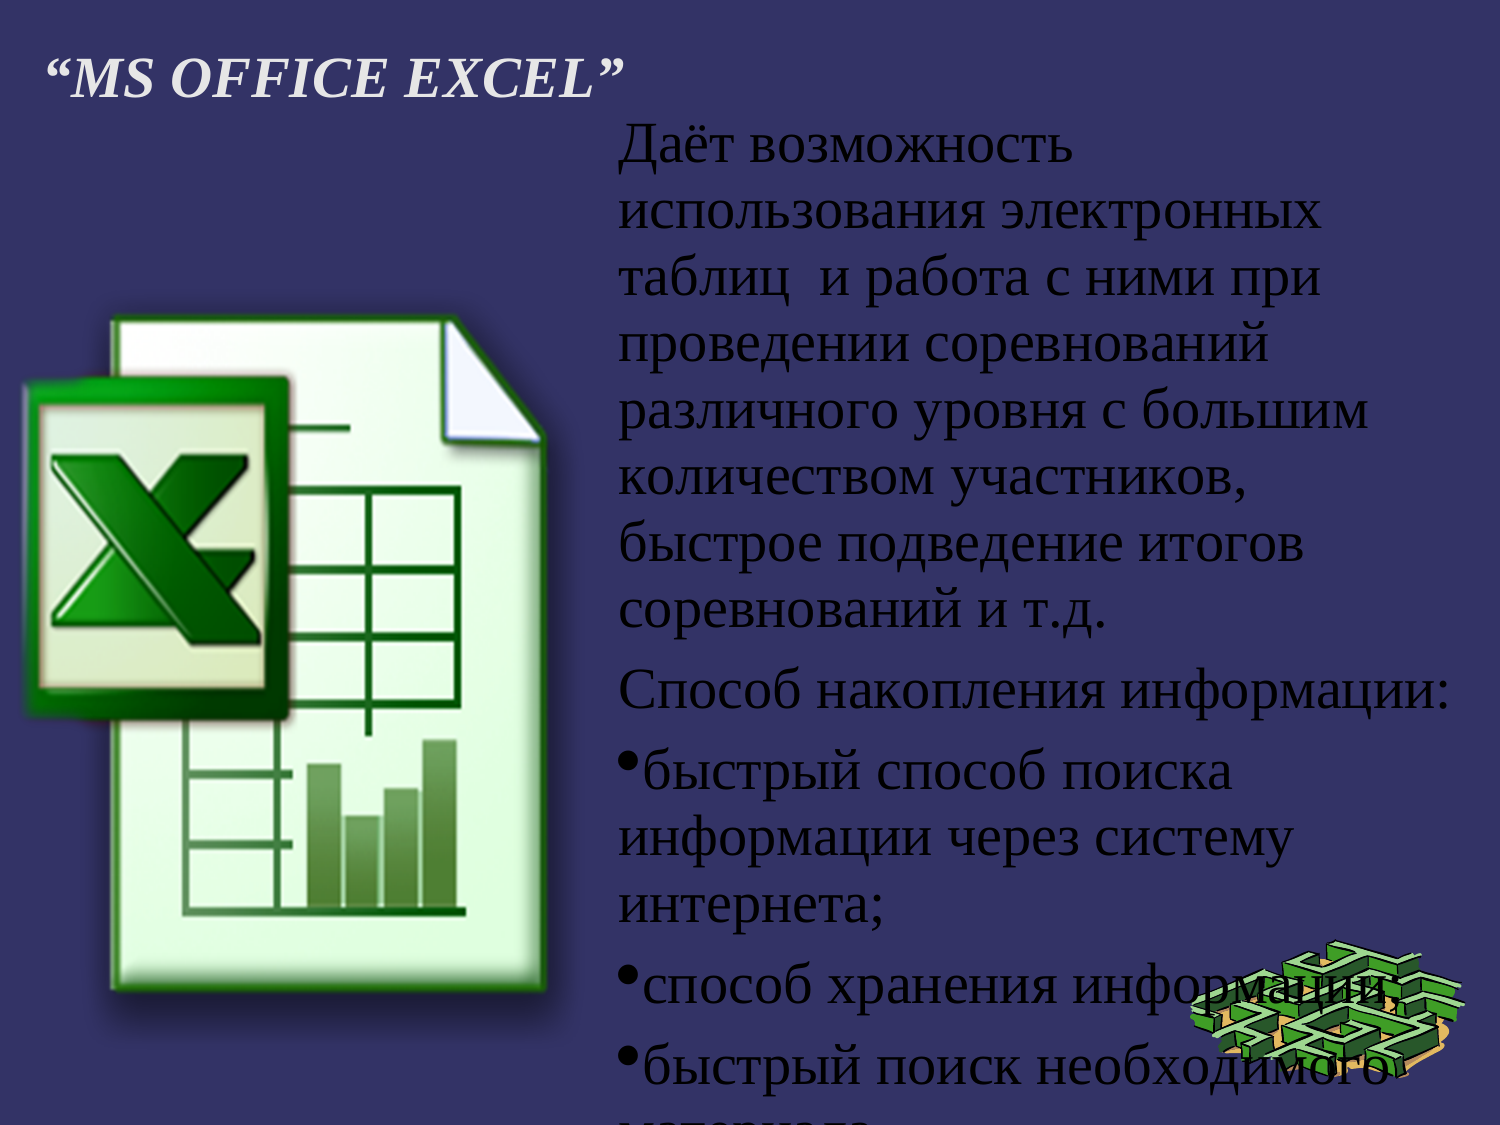

# “MS OFFICE EXCEL”
Даёт возможность использования электронных таблиц и работа с ними при проведении соревнований различного уровня с большим количеством участников, быстрое подведение итогов соревнований и т.д.
Способ накопления информации:
быстрый способ поиска информации через систему интернета;
способ хранения информации;
быстрый поиск необходимого материала.